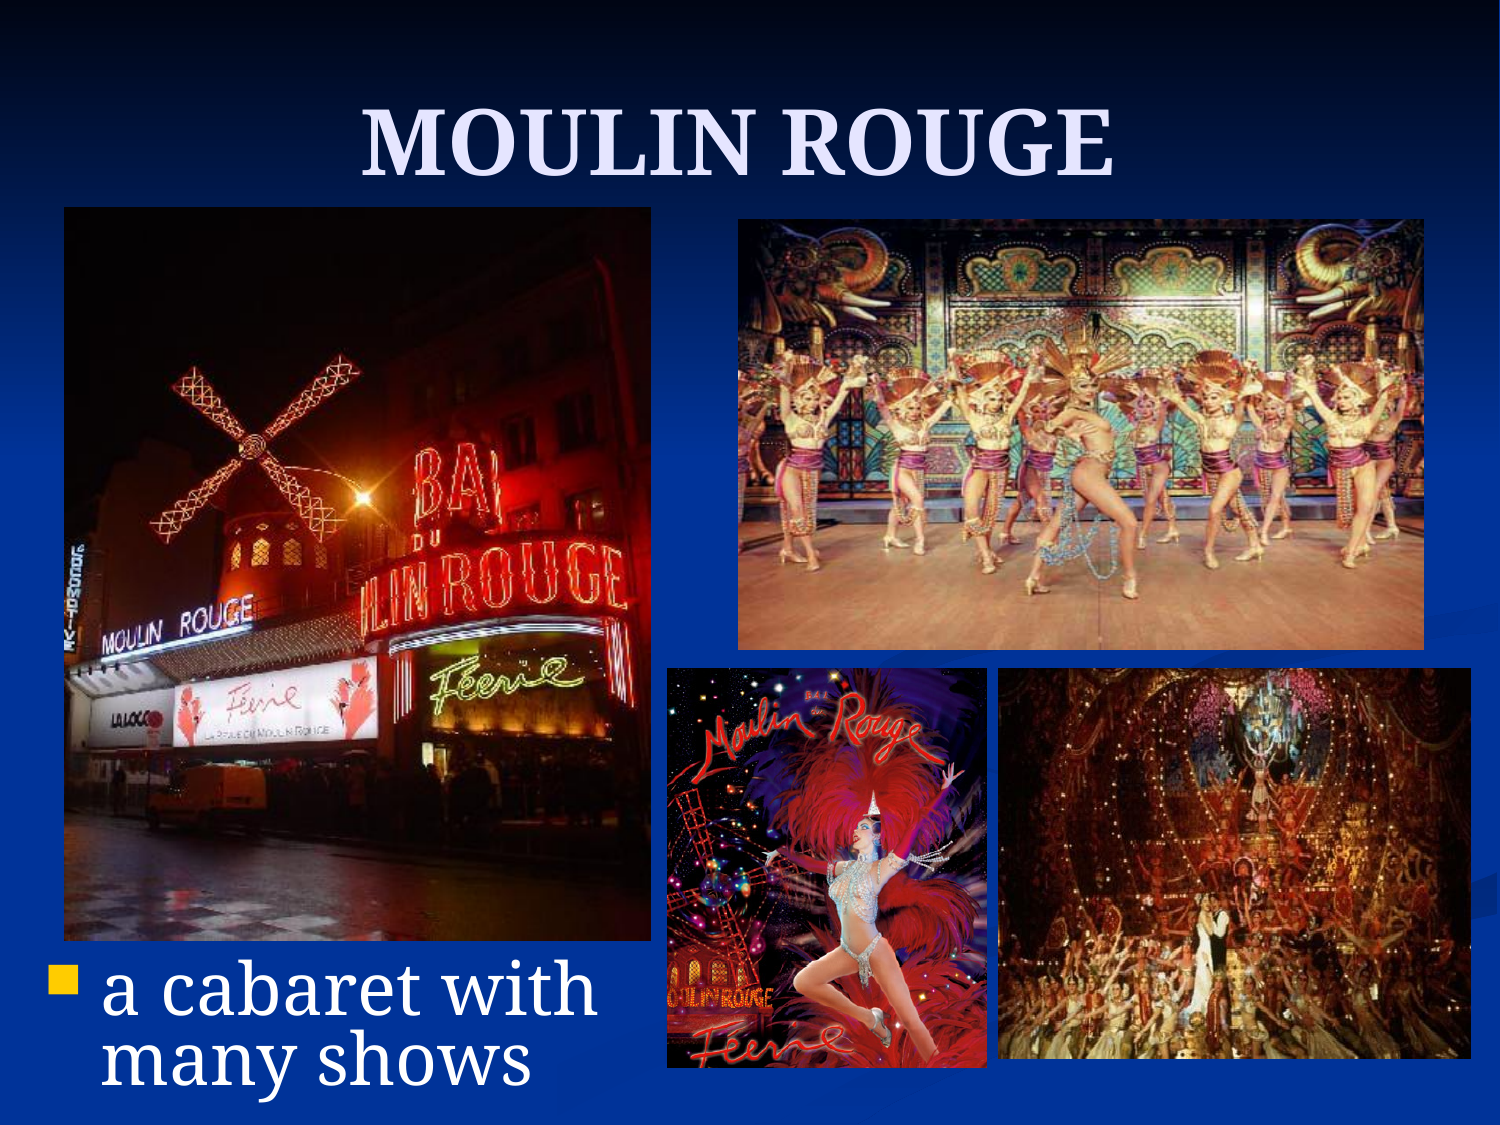

# MOULIN ROUGE
a cabaret with many shows